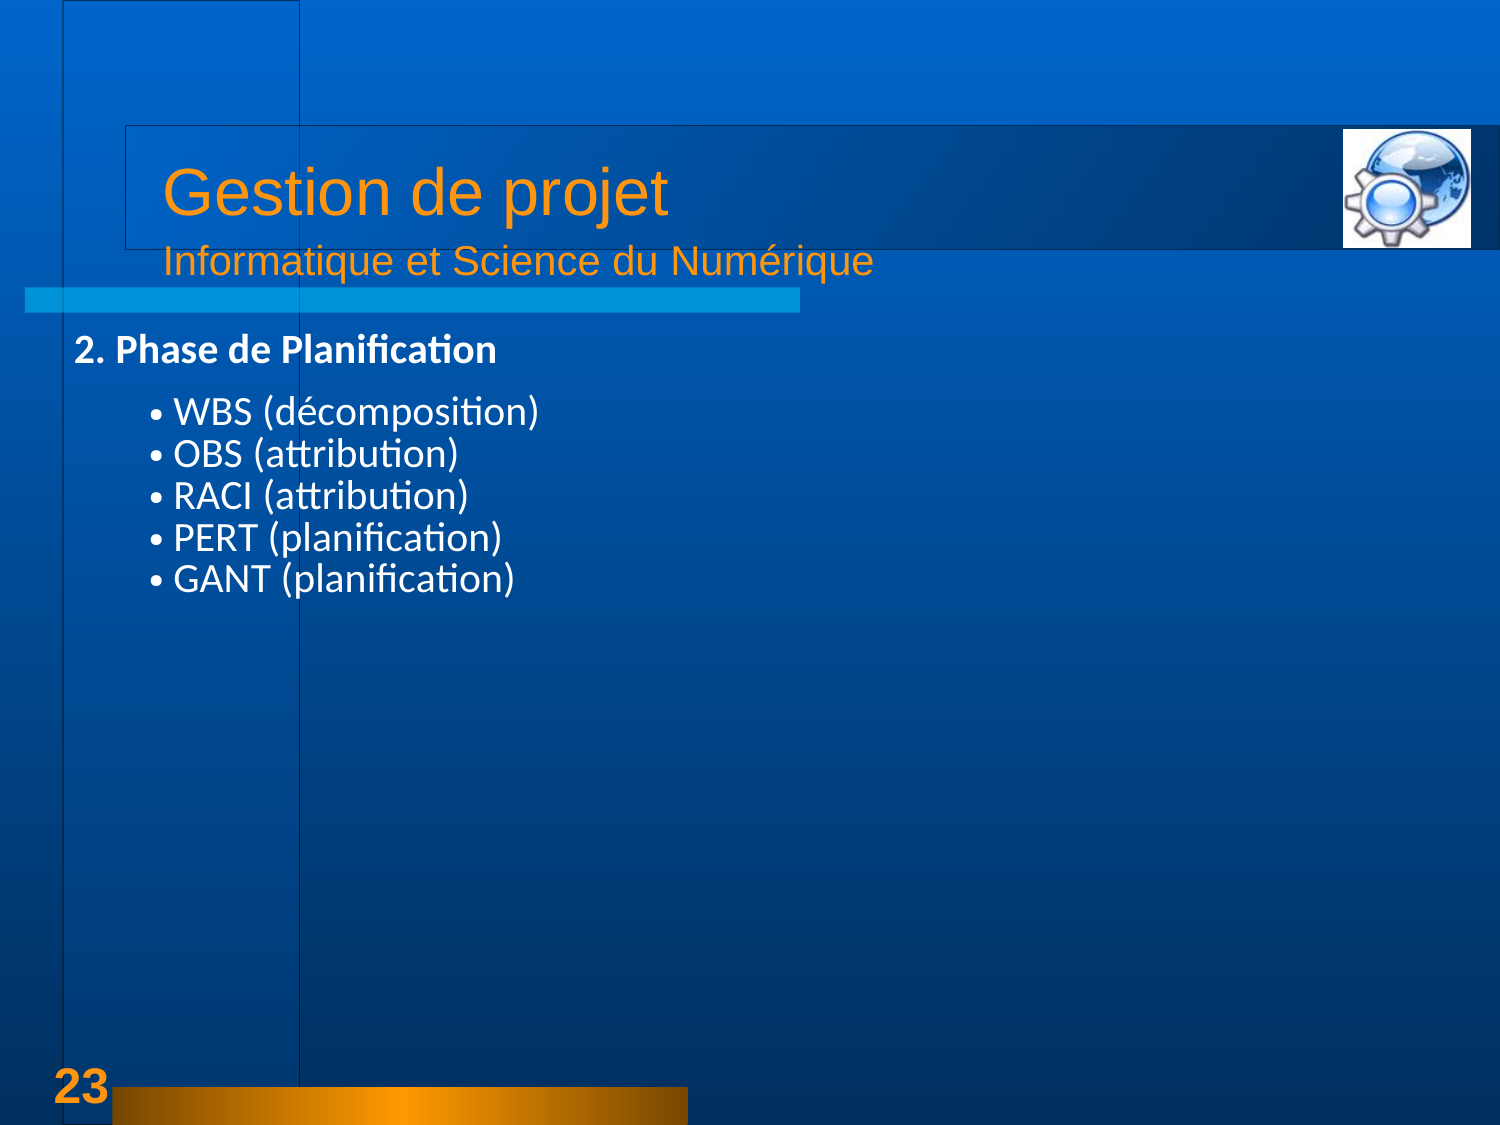

2. Phase de Planification
 WBS (décomposition)
 OBS (attribution)
 RACI (attribution)
 PERT (planification)
 GANT (planification)